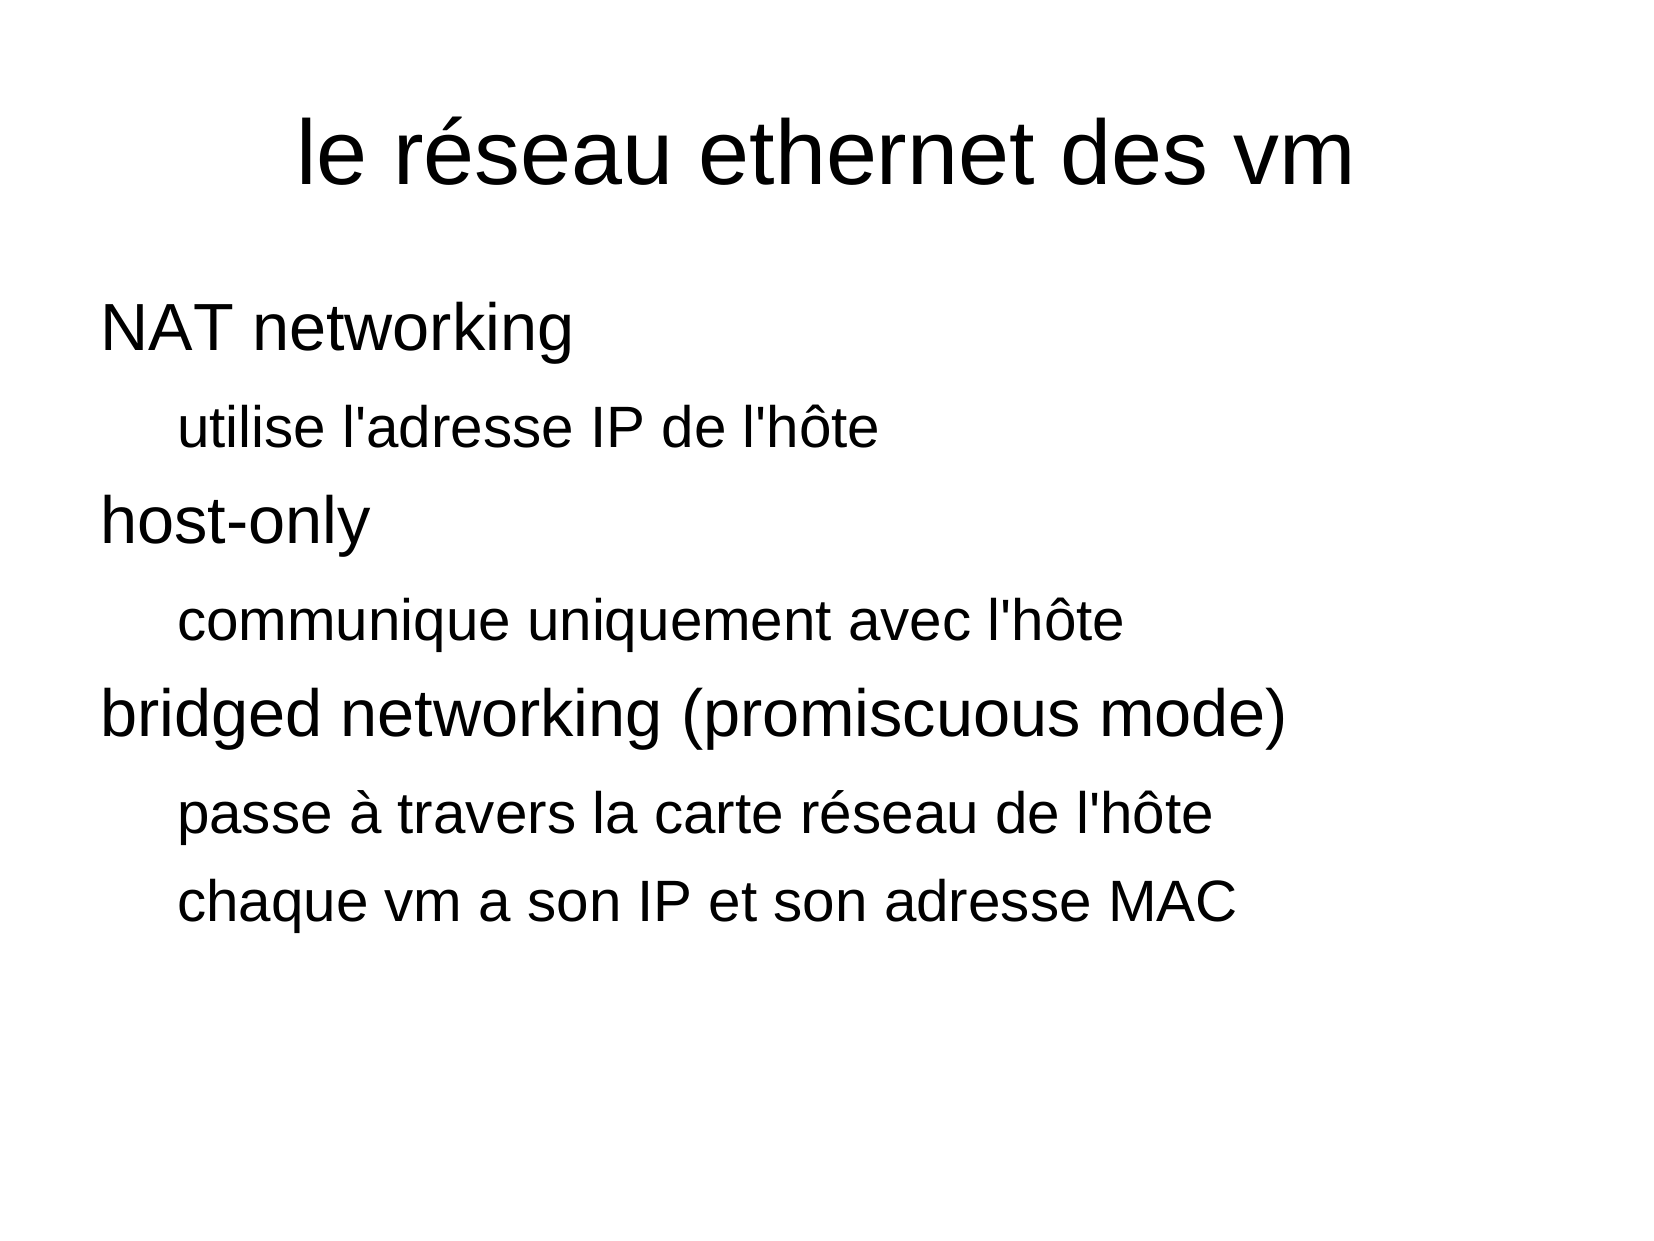

# le réseau ethernet des vm
NAT networking
utilise l'adresse IP de l'hôte
host-only
communique uniquement avec l'hôte
bridged networking (promiscuous mode)
passe à travers la carte réseau de l'hôte
chaque vm a son IP et son adresse MAC